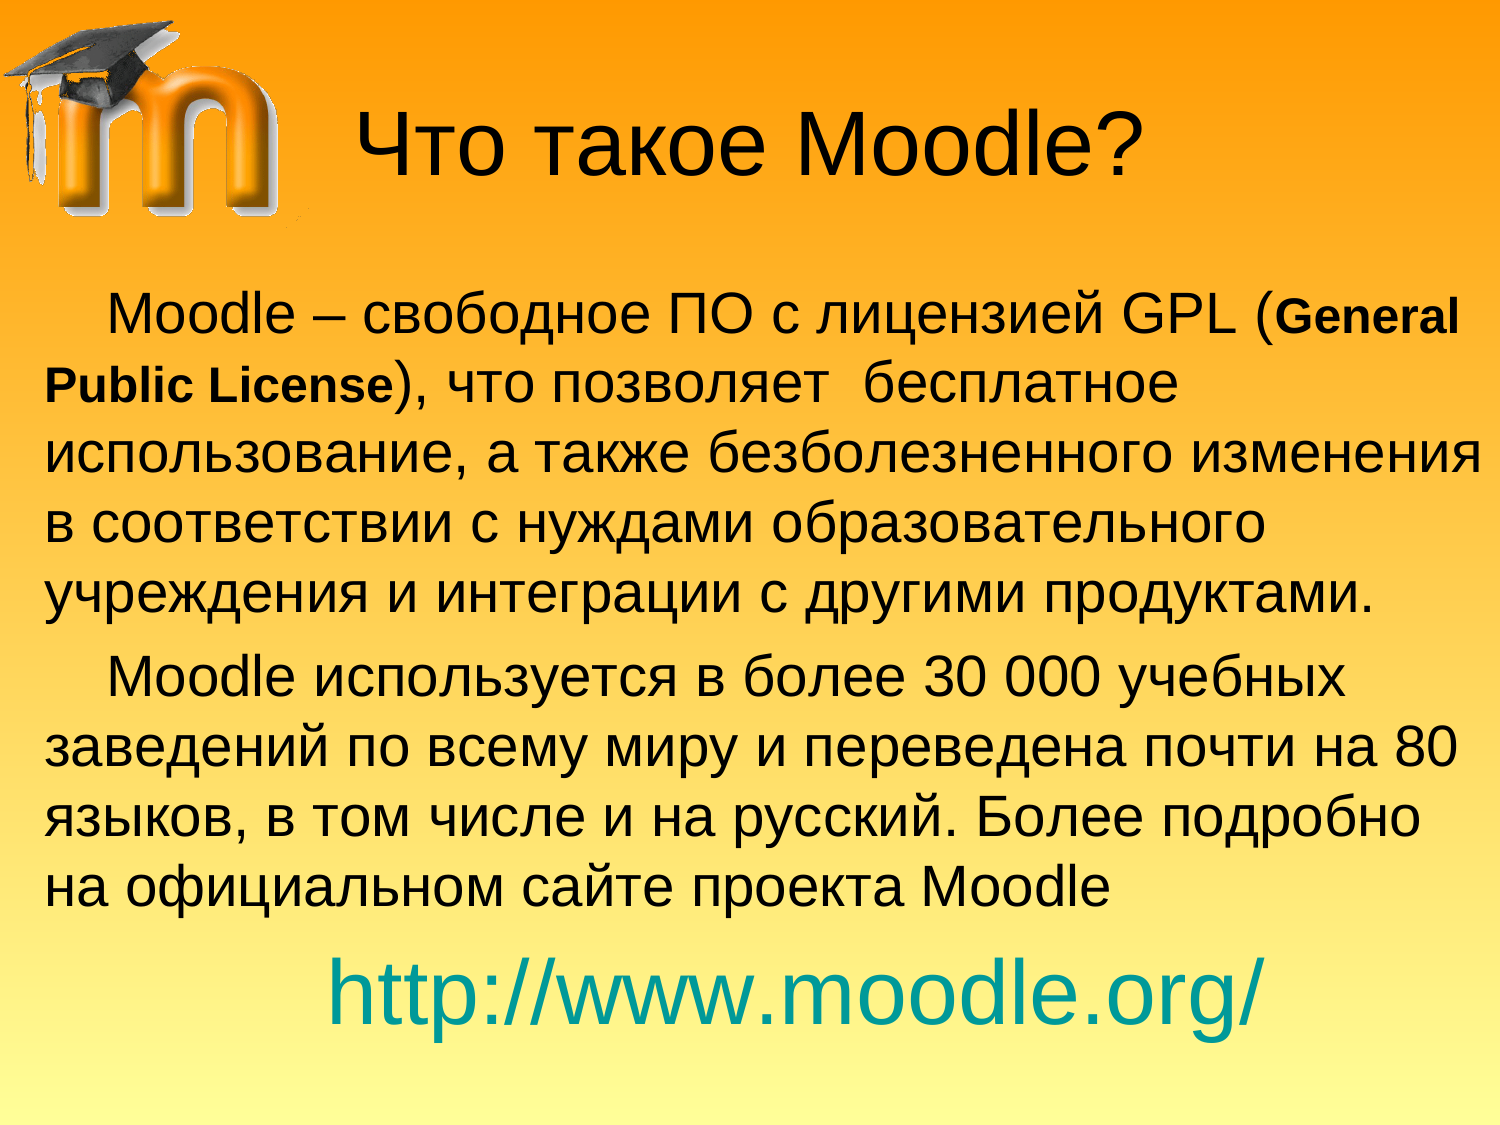

# Что такое Moodle?
Moodle – свободное ПО с лицензией GPL (General Public License), что позволяет бесплатное использование, а также безболезненного изменения в соответствии с нуждами образовательного учреждения и интеграции с другими продуктами.
Moodle используется в более 30 000 учебных заведений по всему миру и переведена почти на 80 языков, в том числе и на русский. Более подробно на официальном сайте проекта Moodle
 http://www.moodle.org/